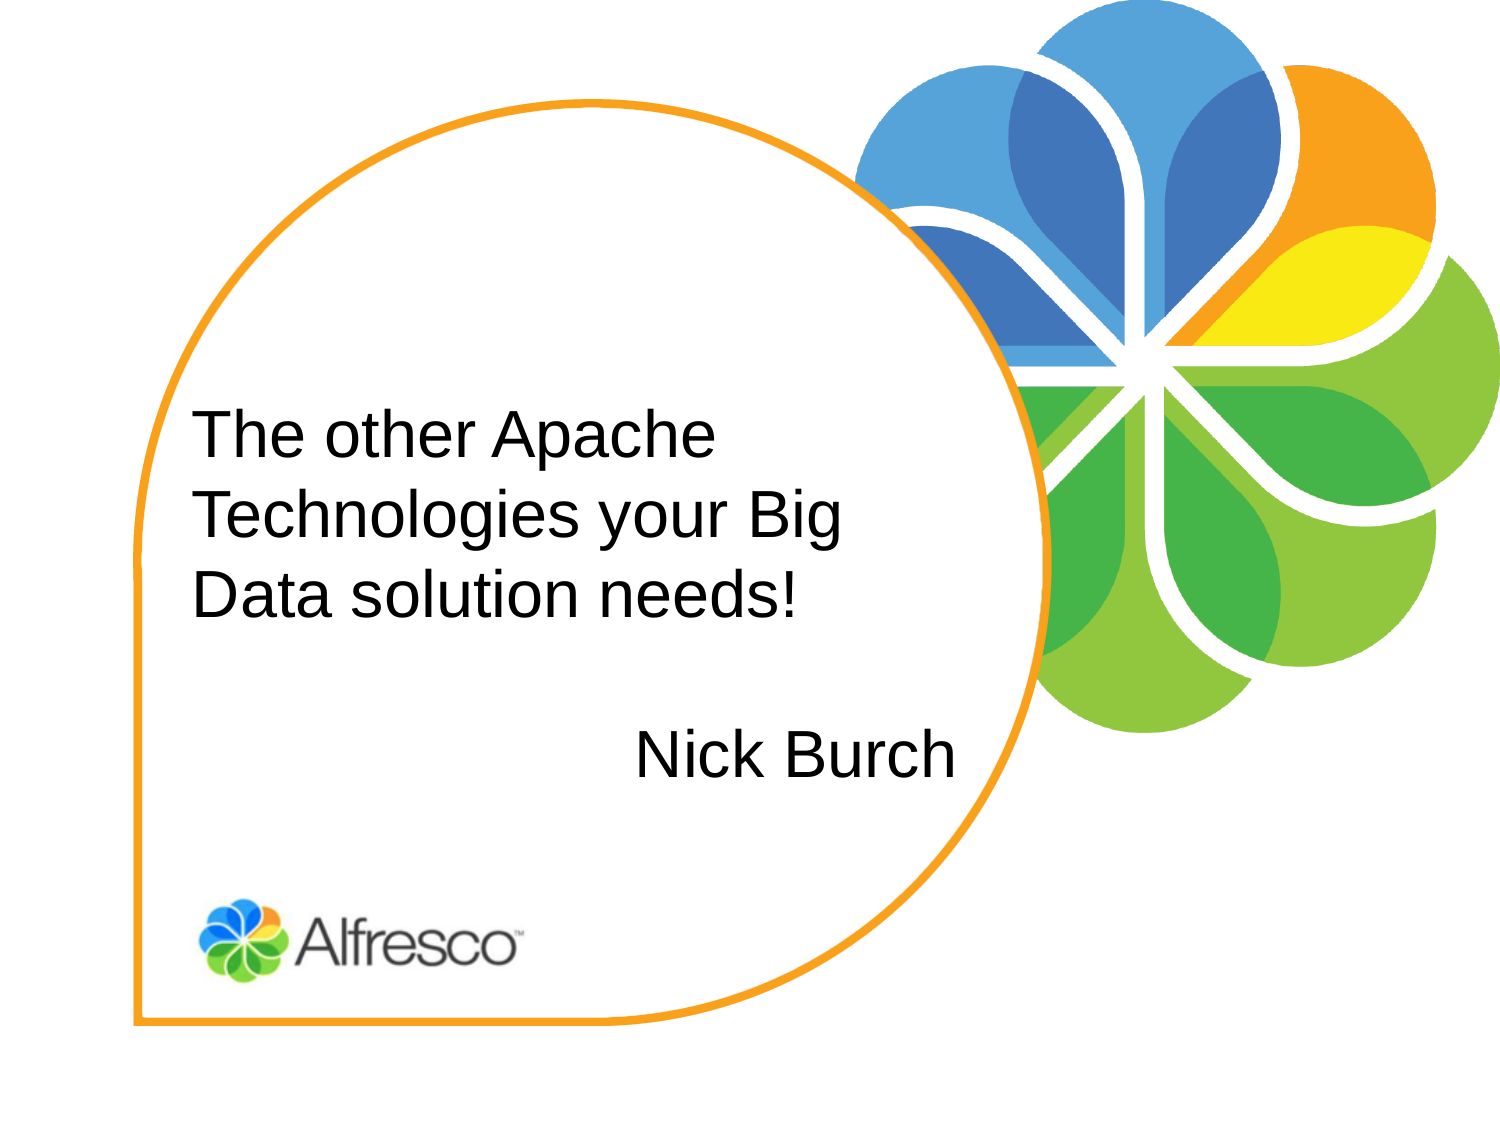

# The other Apache Technologies your Big Data solution needs! Nick Burch